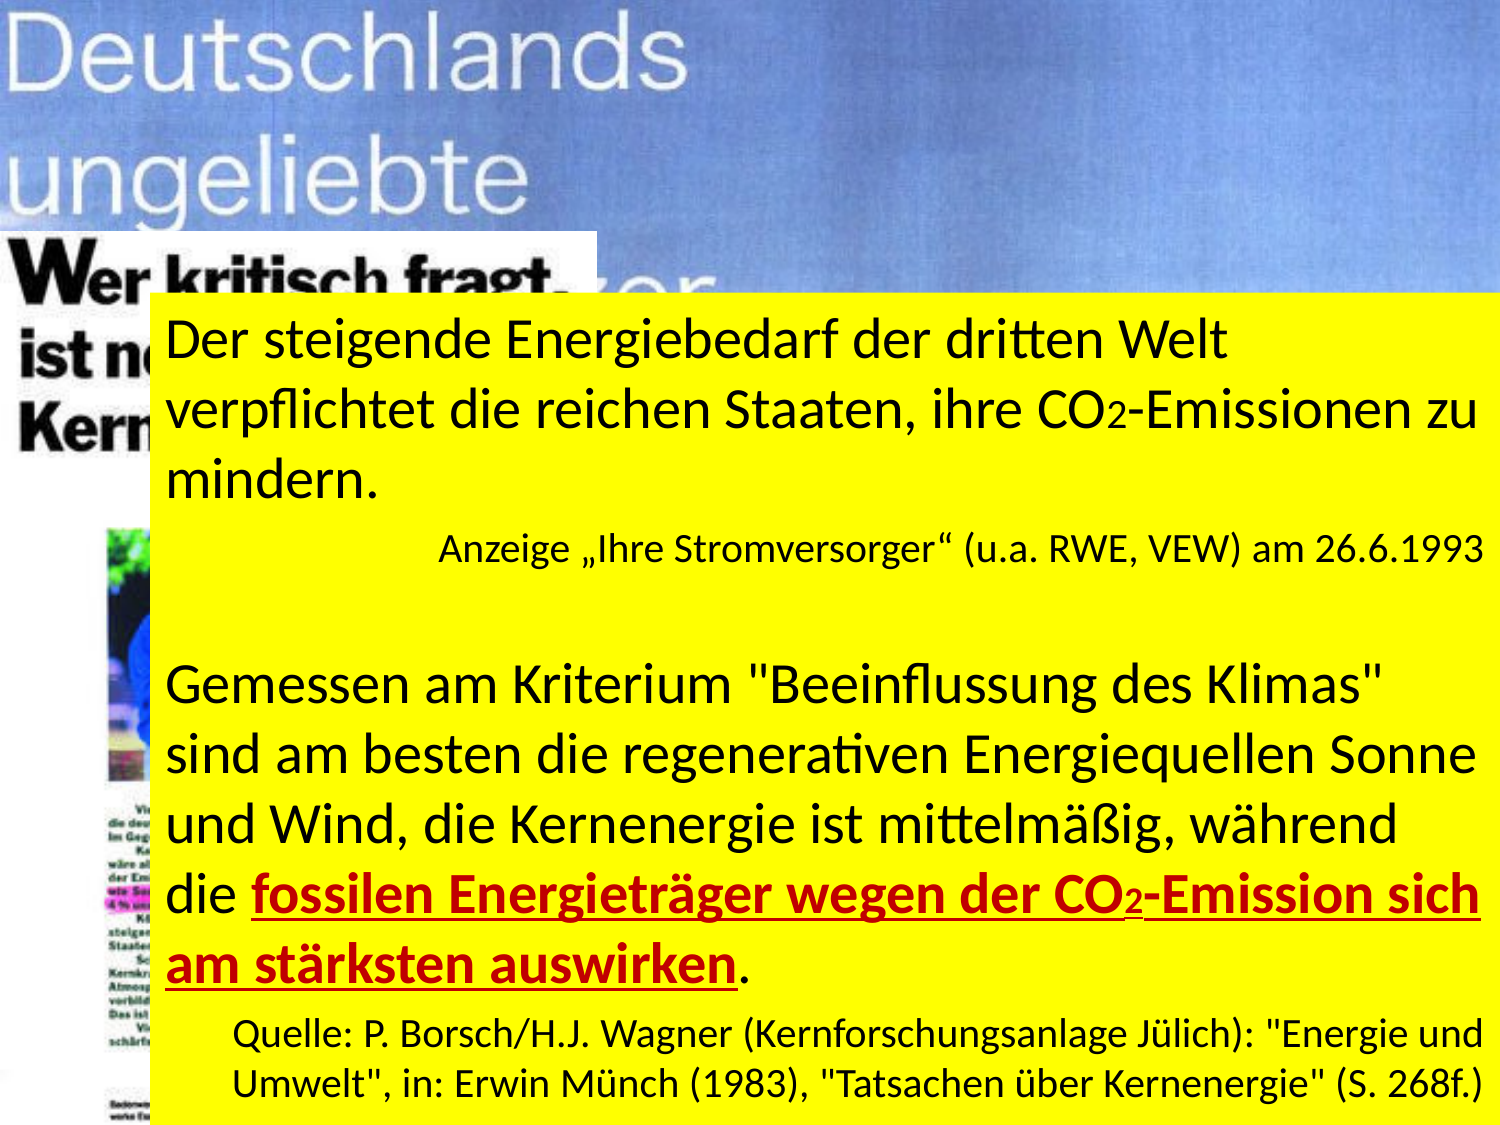

# RWE & Co. schreiben das selbst! Zitate aus ihrer Atomwerbung:
Der steigende Energiebedarf der dritten Welt verpflichtet die reichen Staaten, ihre CO2-Emissionen zu mindern.
Anzeige „Ihre Stromversorger“ (u.a. RWE, VEW) am 26.6.1993
Gemessen am Kriterium "Beeinflussung des Klimas" sind am besten die regenerativen Energiequellen Sonne und Wind, die Kernenergie ist mittelmäßig, während die fossilen Energieträger wegen der CO2-Emission sich am stärksten auswirken.
Quelle: P. Borsch/H.J. Wagner (Kernforschungsanlage Jülich): "Energie und Umwelt", in: Erwin Münch (1983), "Tatsachen über Kernenergie" (S. 268f.)
An dem Treibhauseffekt haben das Kohlendioxid und das Methan mit 50% bzw. 19% den größten Anteil.
Die C02-Emissionen rühren wahrscheinlich zu rd. 80% aus der Verfeuerung fossiler Energieträger her.
Die spezifischen Emissionen bei der Verbrennung von Braunkohle, Steinkohle, Erdöl und Erdgas verhalten sich wie 121:100:88:58. ...
Eine wirksame Bekämpfung der Klimagefahren erfordert ... eine zunehmende Abkehr von den fossilen Energien
Quelle: VDEW-Schrift von 1989